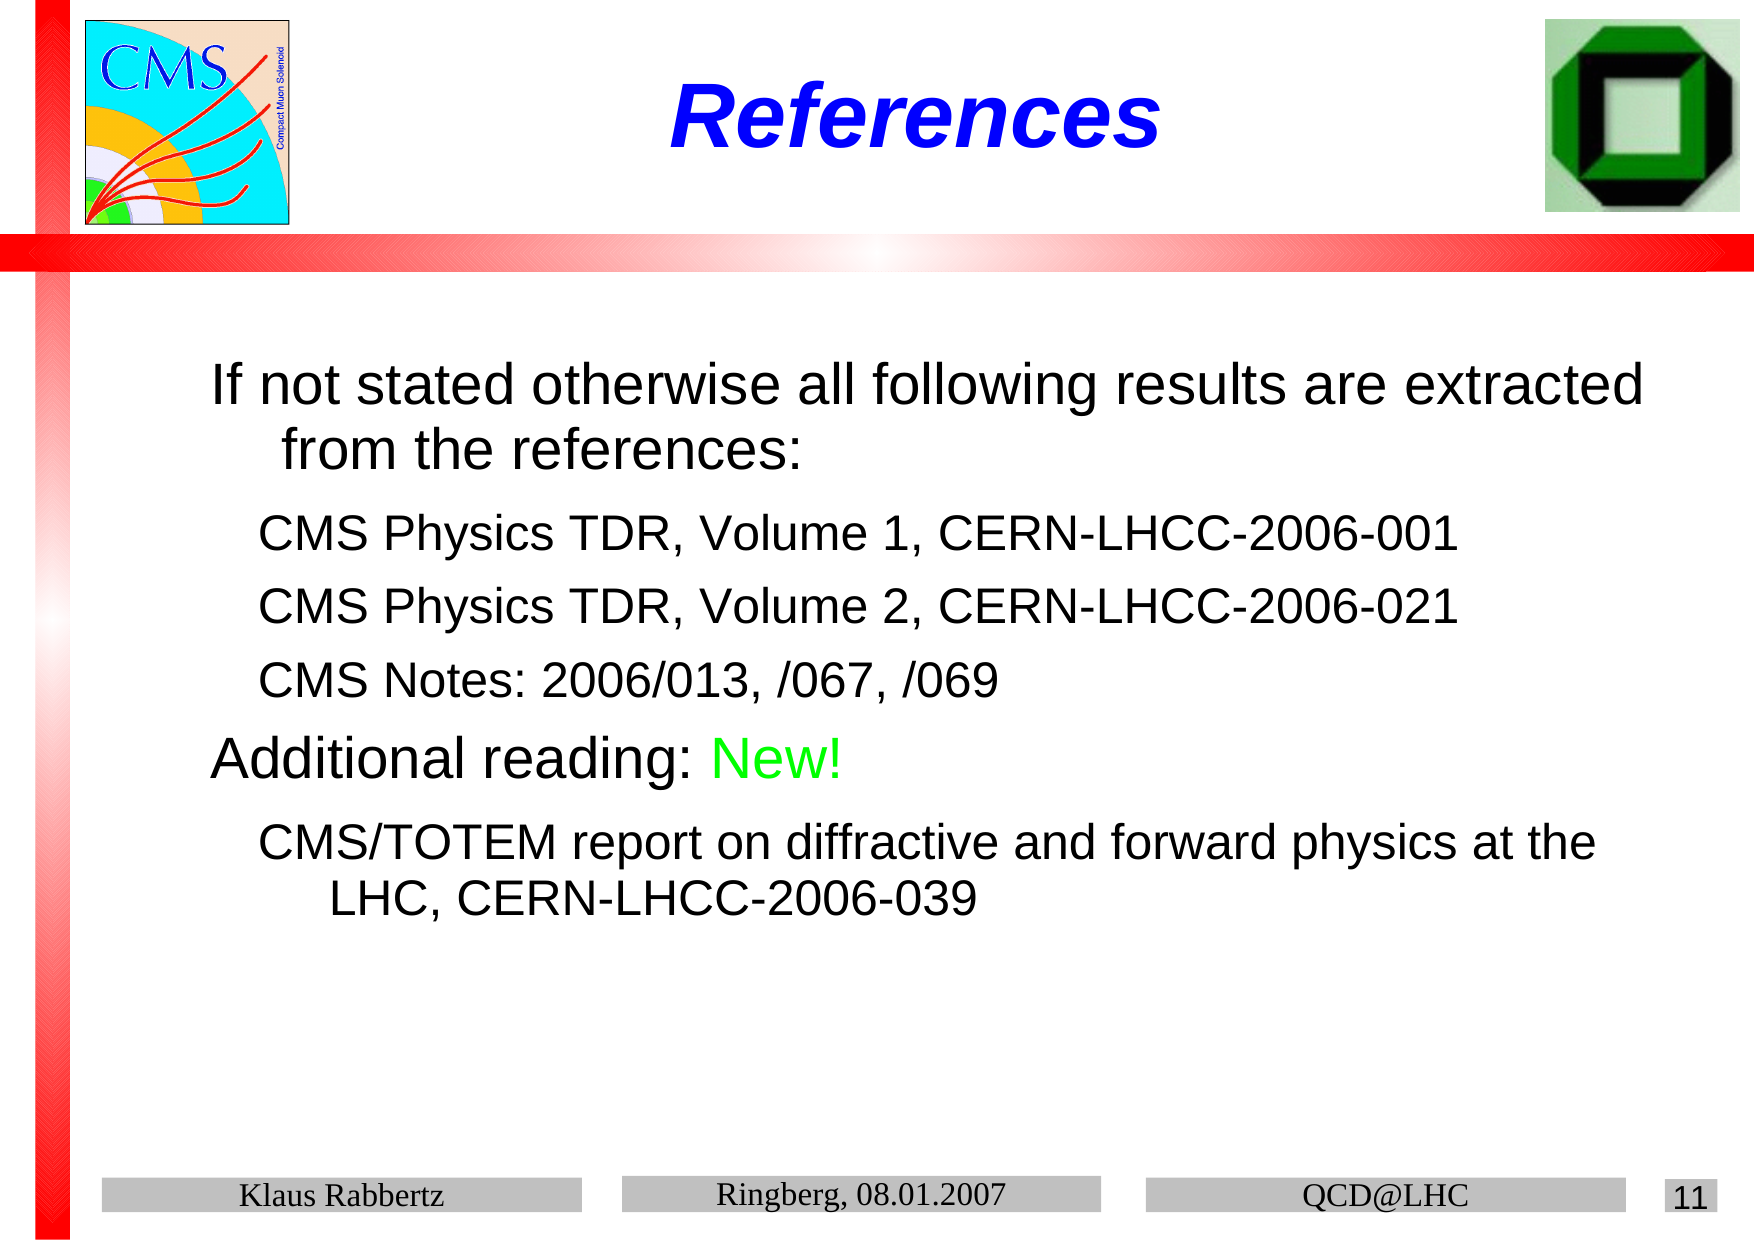

# References
If not stated otherwise all following results are extracted from the references:
CMS Physics TDR, Volume 1, CERN-LHCC-2006-001
CMS Physics TDR, Volume 2, CERN-LHCC-2006-021
CMS Notes: 2006/013, /067, /069
Additional reading: New!
CMS/TOTEM report on diffractive and forward physics at the LHC, CERN-LHCC-2006-039